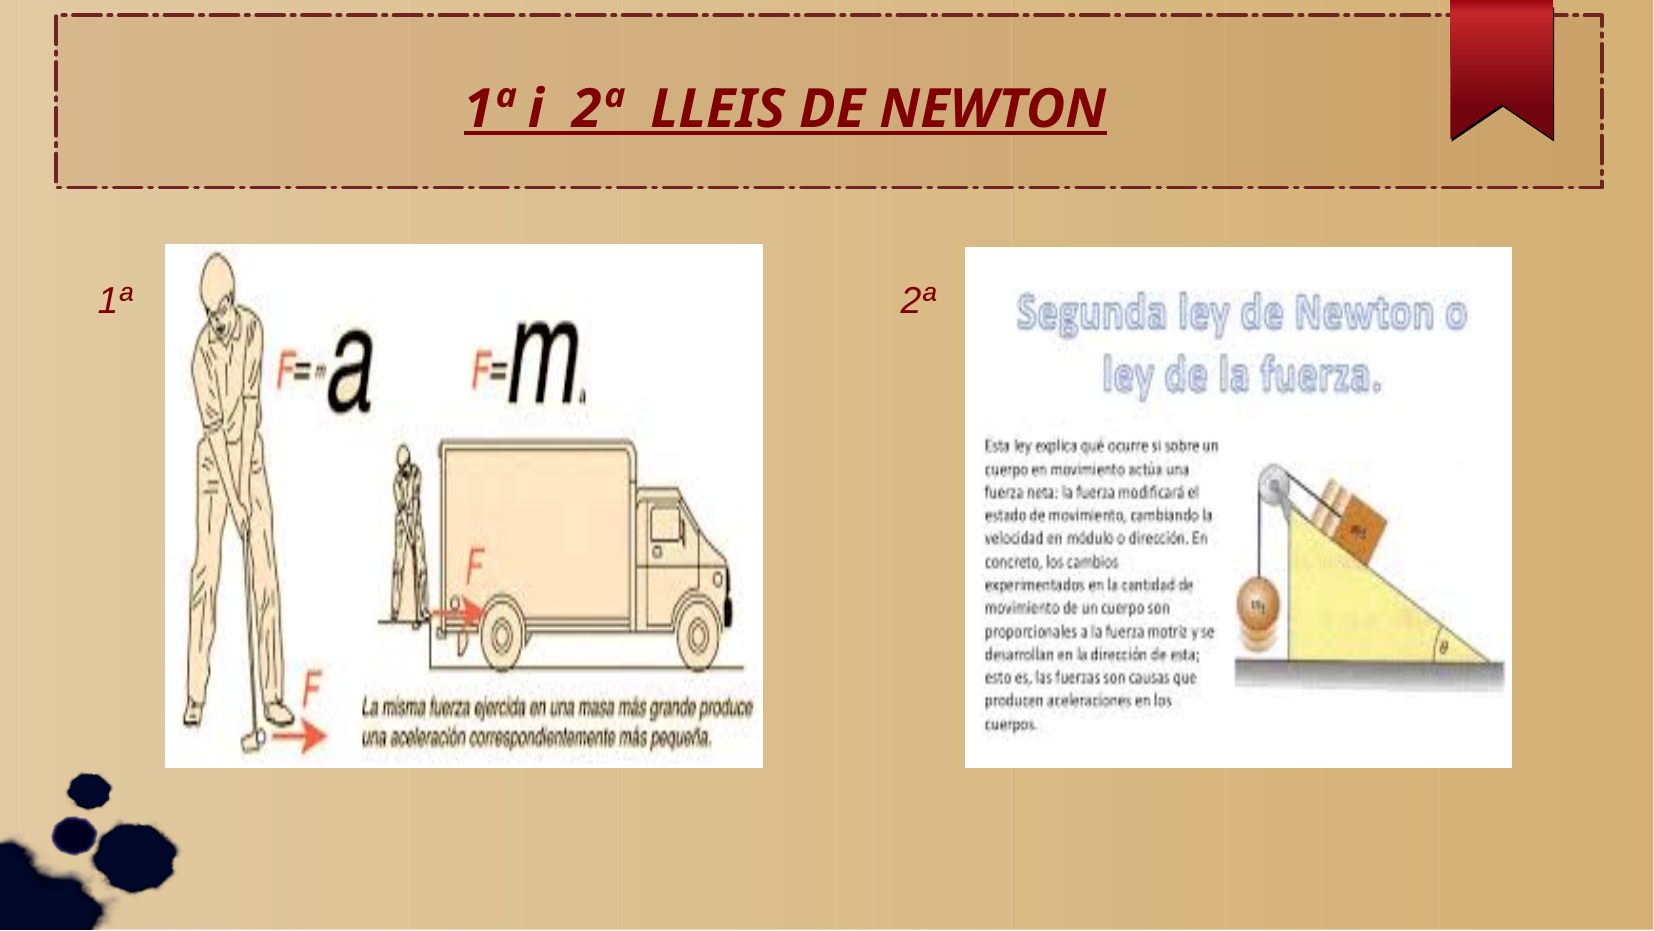

1ª i 2ª LLEIS DE NEWTON
1ª
2ª